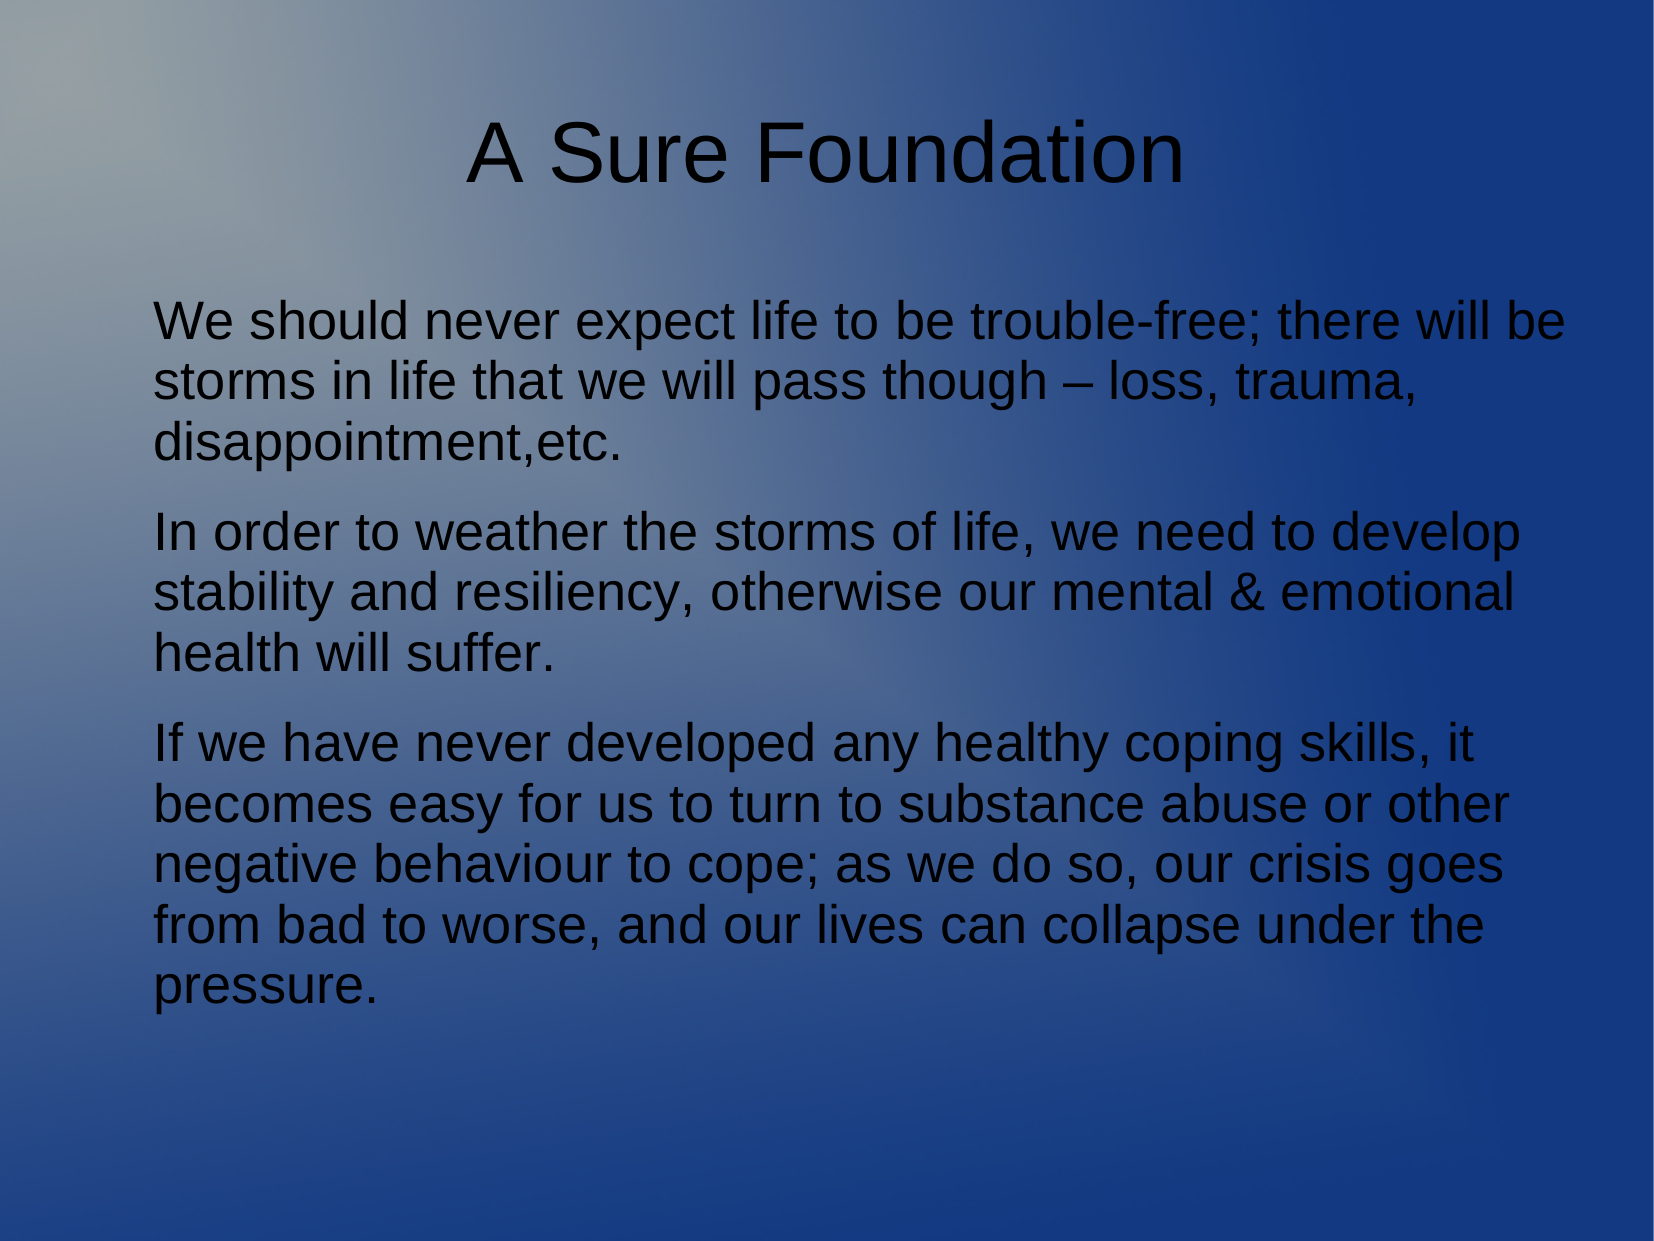

# A Sure Foundation
We should never expect life to be trouble-free; there will be storms in life that we will pass though – loss, trauma, disappointment,etc.
In order to weather the storms of life, we need to develop stability and resiliency, otherwise our mental & emotional health will suffer.
If we have never developed any healthy coping skills, it becomes easy for us to turn to substance abuse or other negative behaviour to cope; as we do so, our crisis goes from bad to worse, and our lives can collapse under the pressure.